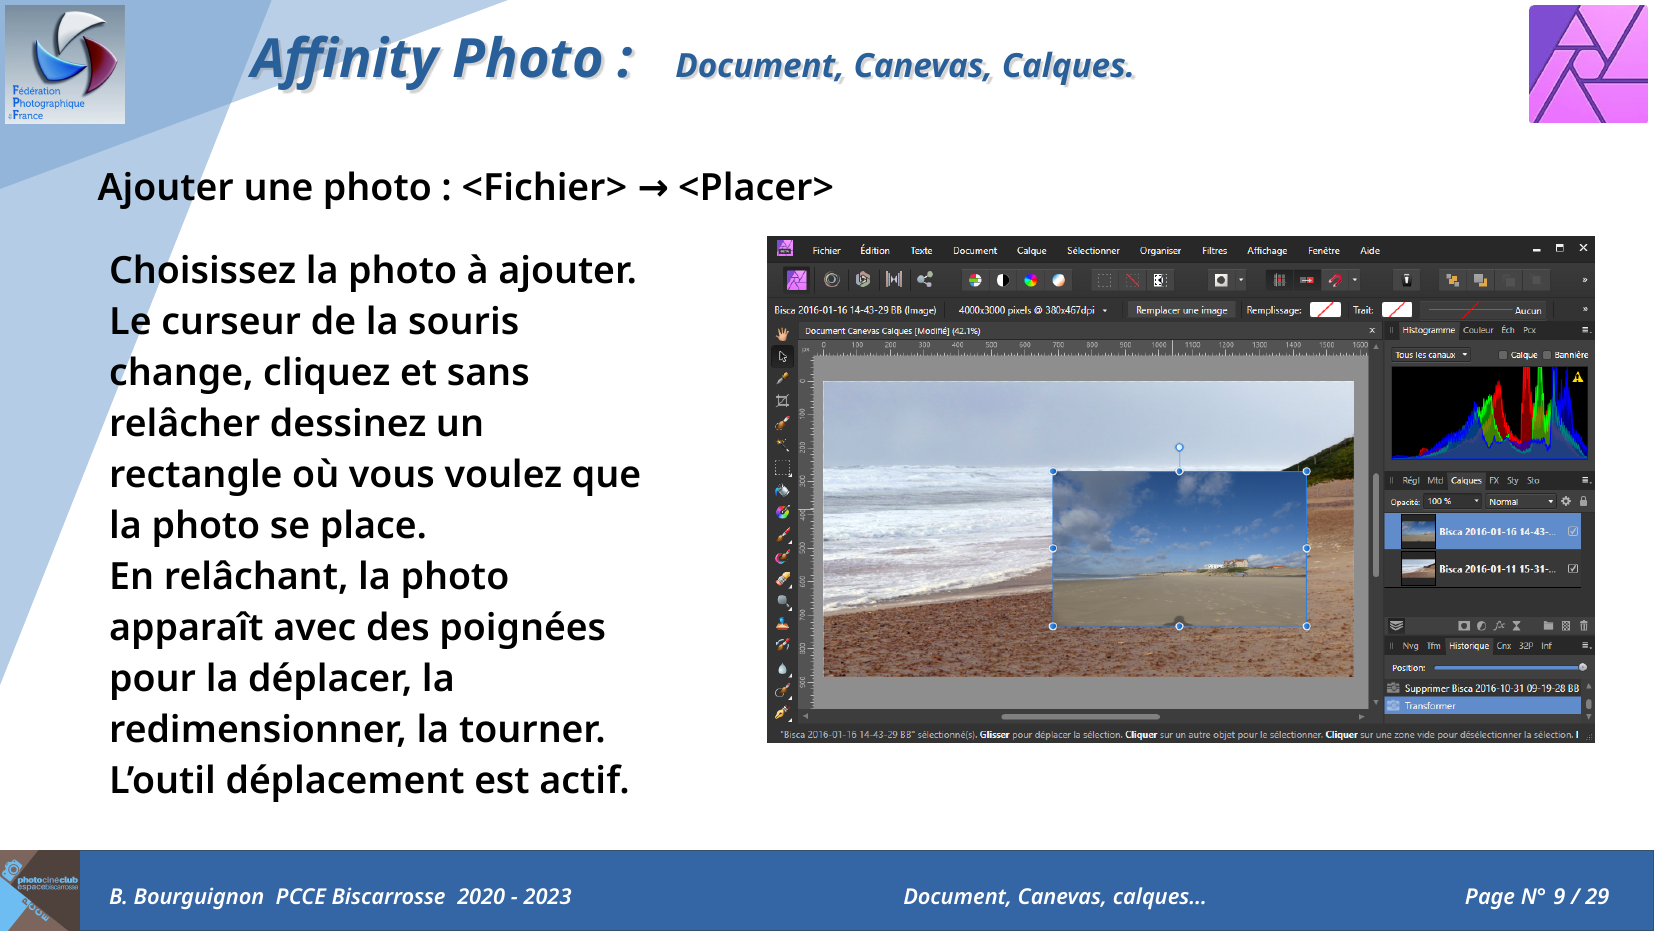

Ajouter une photo : <Fichier> → <Placer>
Choisissez la photo à ajouter.
Le curseur de la souris change, cliquez et sans relâcher dessinez un rectangle où vous voulez que la photo se place.
En relâchant, la photo apparaît avec des poignées pour la déplacer, la redimensionner, la tourner. L’outil déplacement est actif.